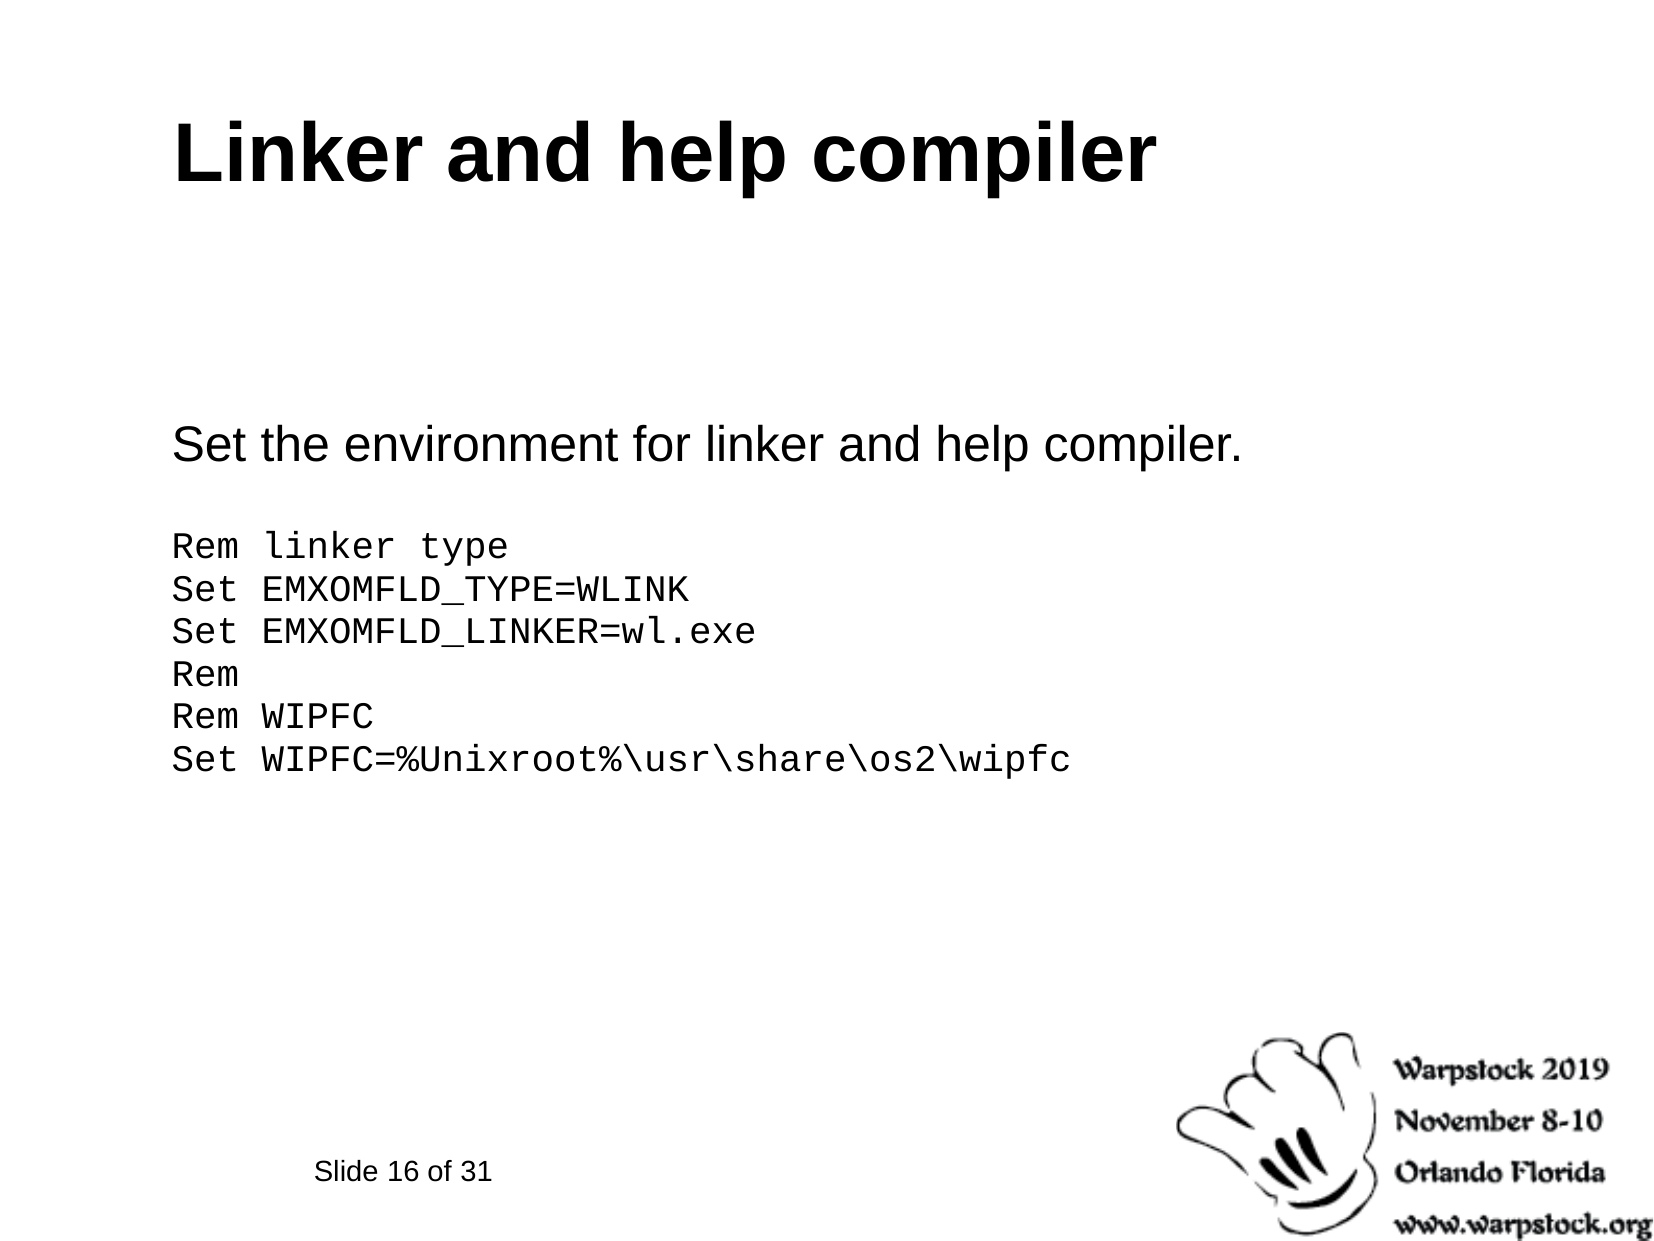

# Linker and help compiler
Set the environment for linker and help compiler.
Rem linker type
Set EMXOMFLD_TYPE=WLINK
Set EMXOMFLD_LINKER=wl.exe
Rem
Rem WIPFC
Set WIPFC=%Unixroot%\usr\share\os2\wipfc